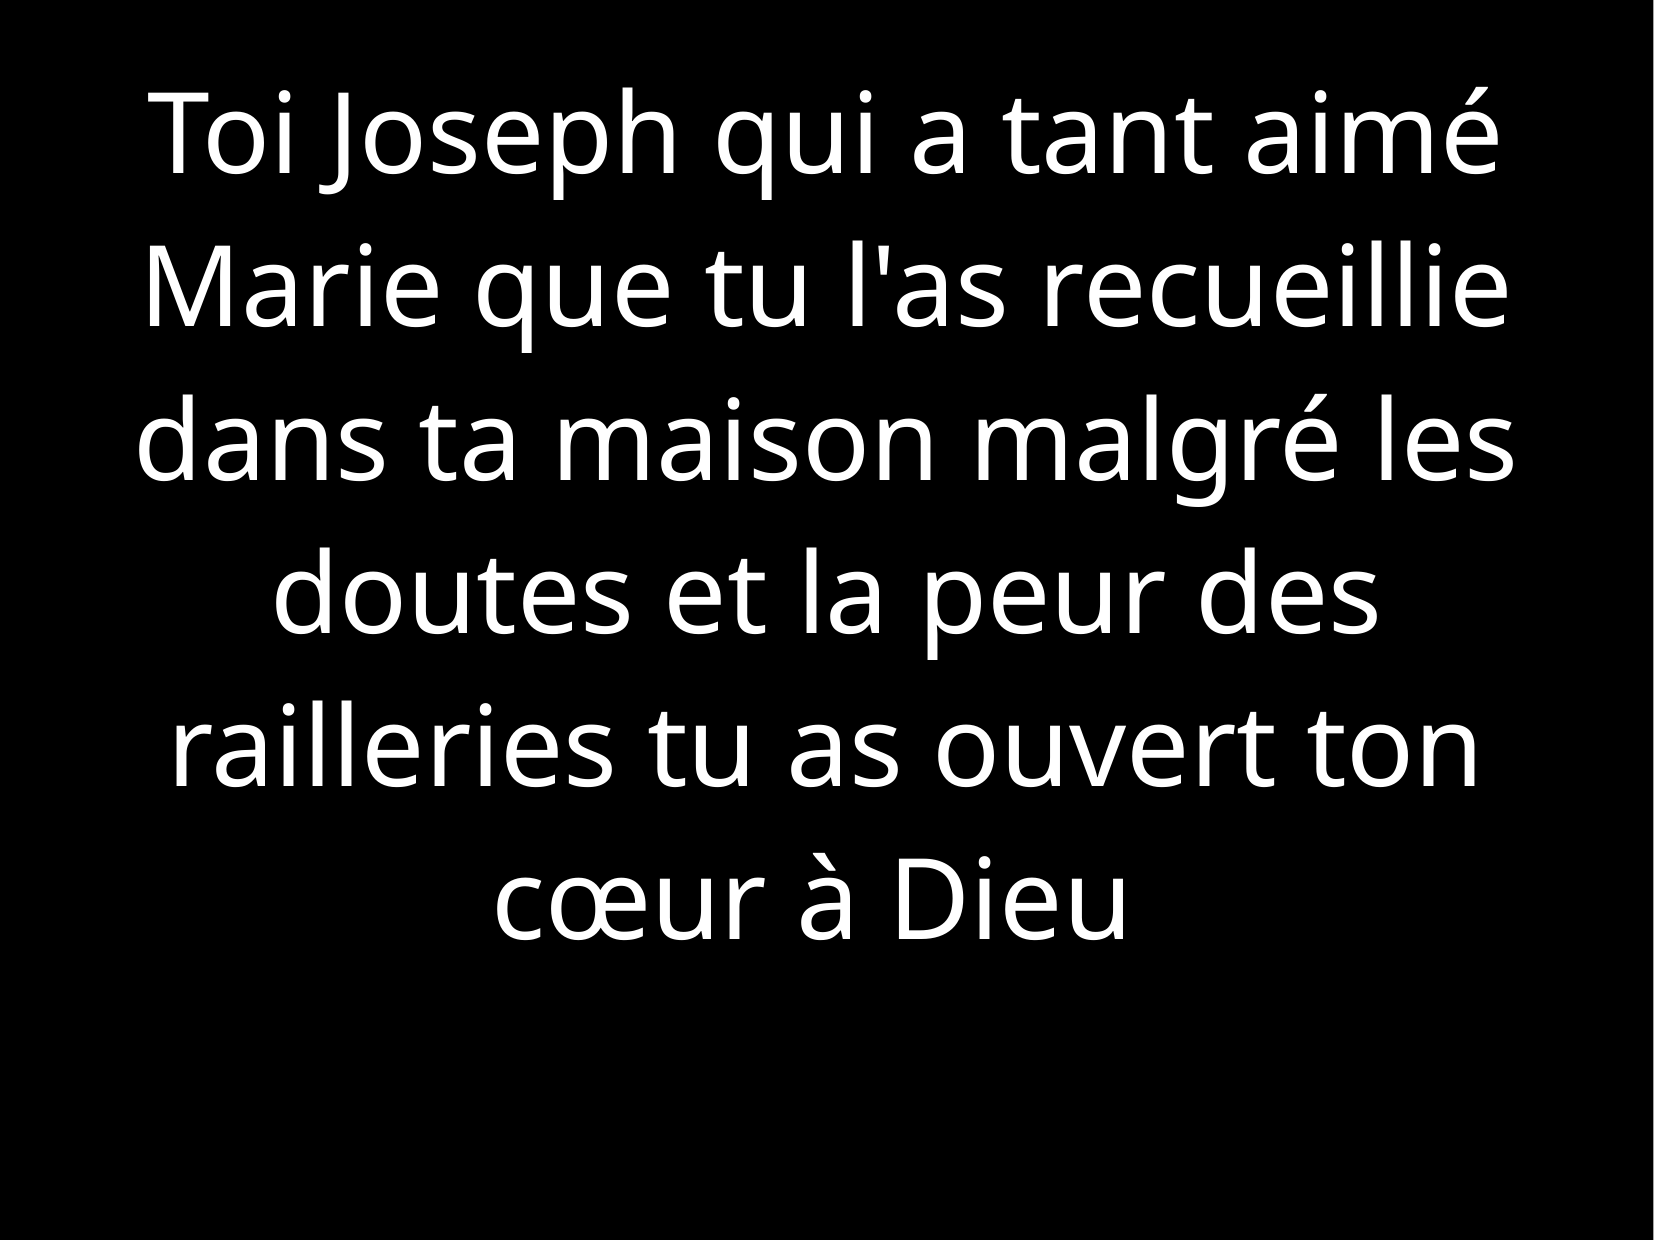

# Toi Joseph qui a tant aimé Marie que tu l'as recueillie dans ta maison malgré les doutes et la peur des railleries tu as ouvert ton cœur à Dieu